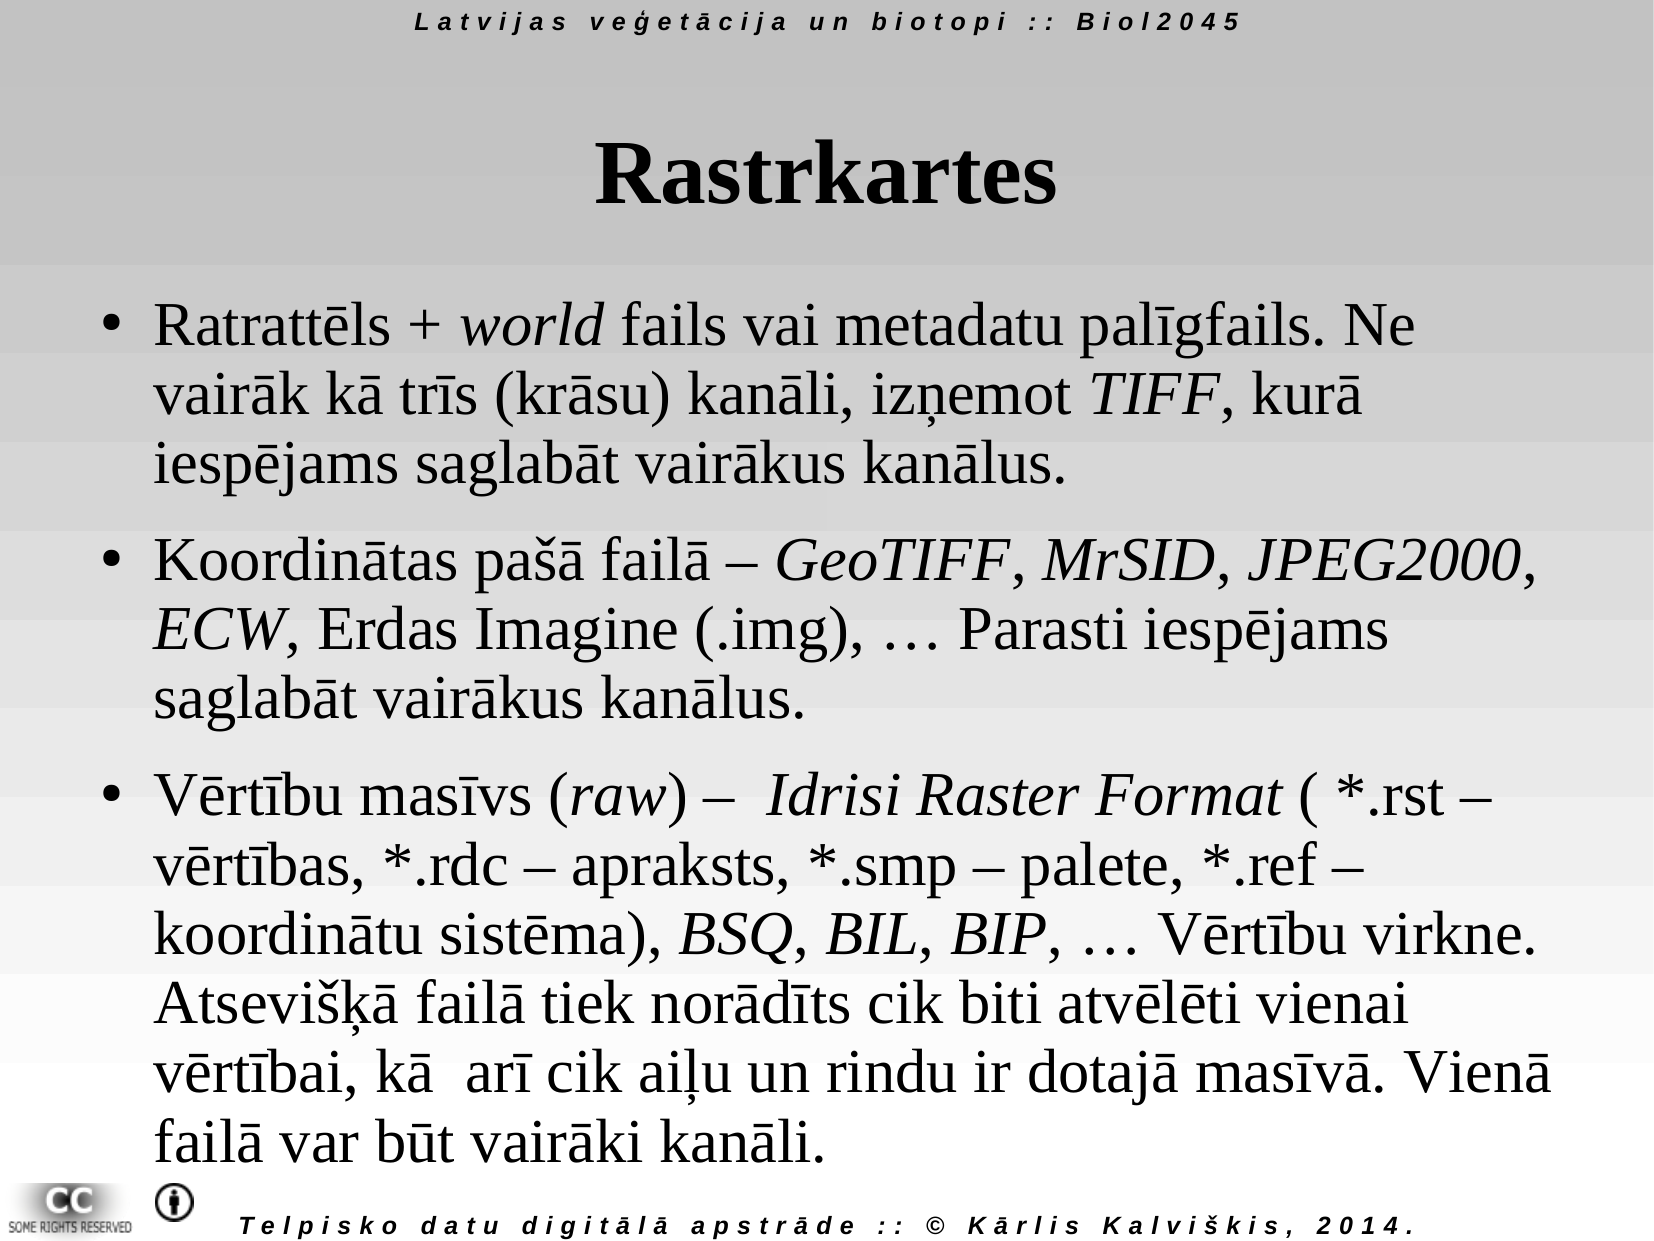

# Rastrkartes
Ratrattēls + world fails vai metadatu palīgfails. Ne vairāk kā trīs (krāsu) kanāli, izņemot TIFF, kurā iespējams saglabāt vairākus kanālus.
Koordinātas pašā failā – GeoTIFF, MrSID, JPEG2000, ECW, Erdas Imagine (.img), … Parasti iespējams saglabāt vairākus kanālus.
Vērtību masīvs (raw) – Idrisi Raster Format ( *.rst – vērtības, *.rdc – apraksts, *.smp – palete, *.ref – koordinātu sistēma), BSQ, BIL, BIP, … Vērtību virkne. Atsevišķā failā tiek norādīts cik biti atvēlēti vienai vērtībai, kā arī cik aiļu un rindu ir dotajā masīvā. Vienā failā var būt vairāki kanāli.